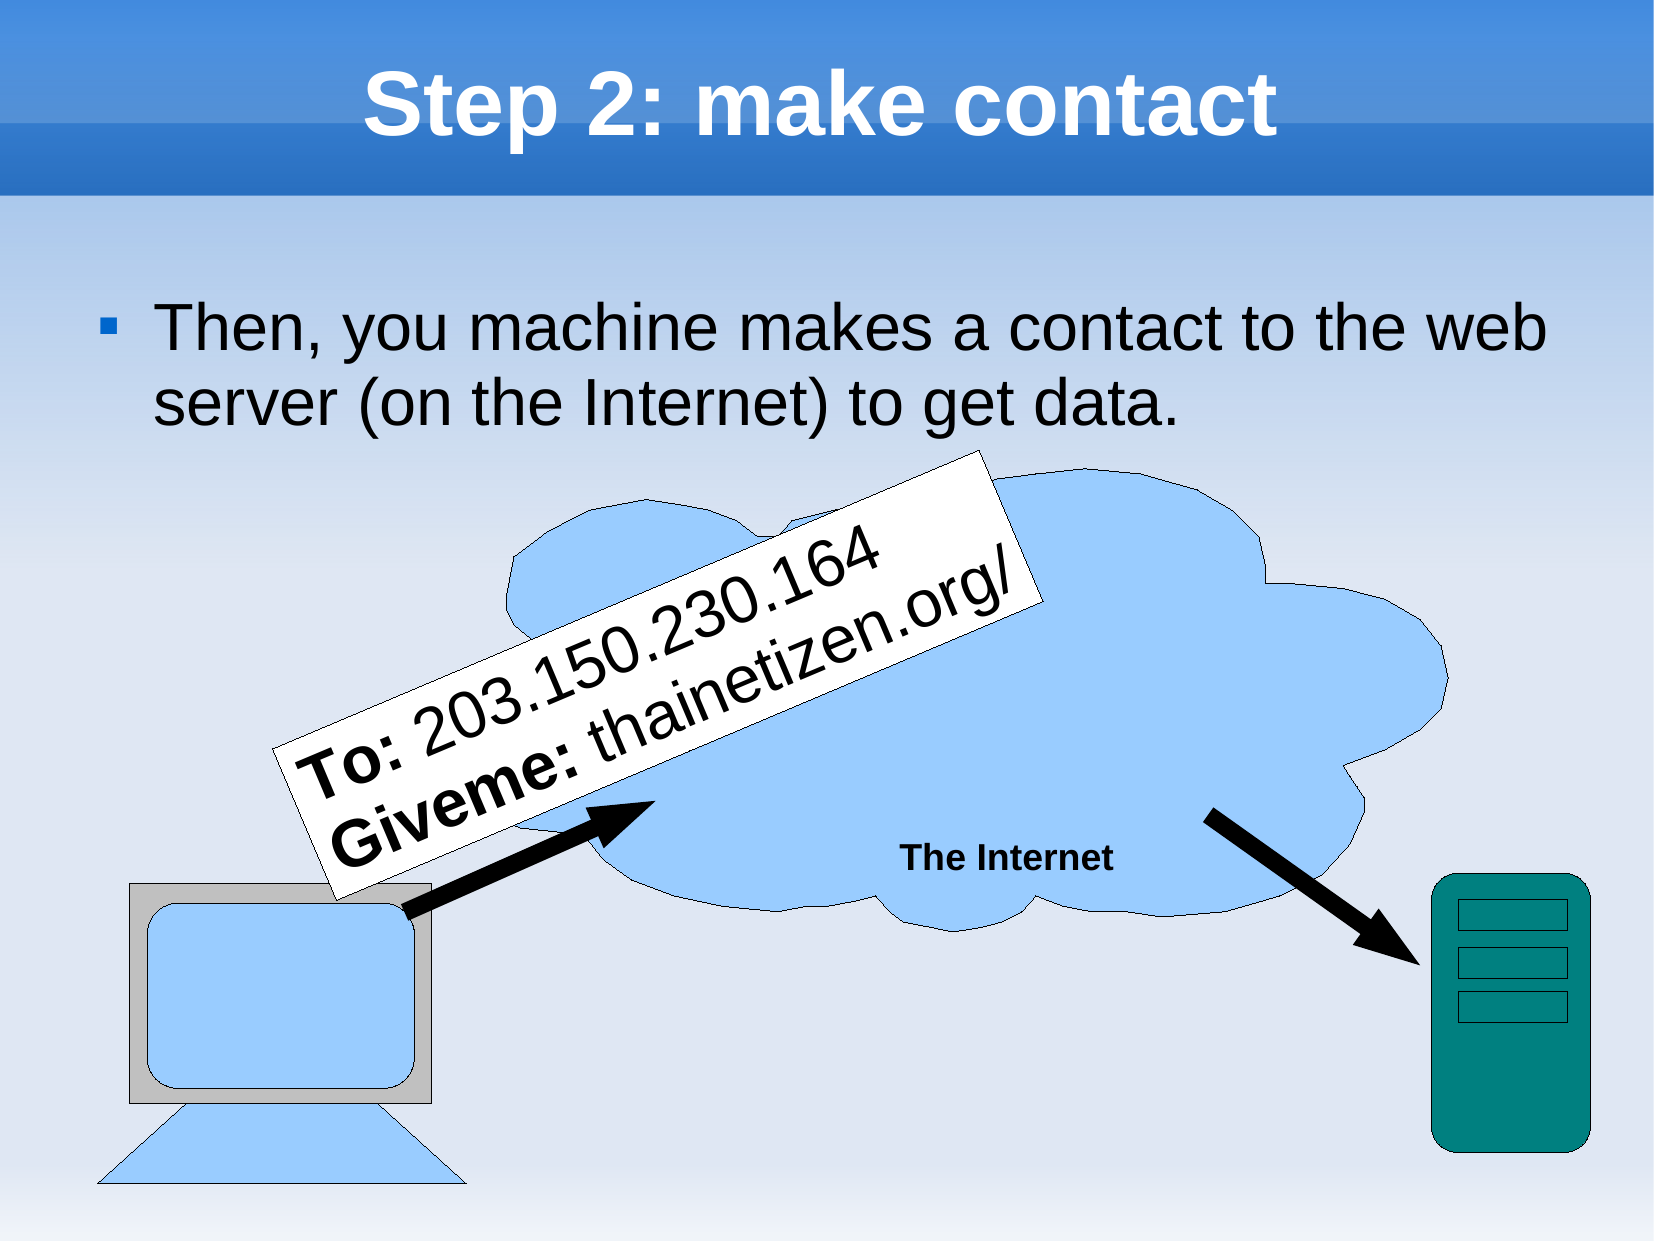

# Step 2: make contact
Then, you machine makes a contact to the web server (on the Internet) to get data.
To: 203.150.230.164
Giveme: thainetizen.org/
The Internet